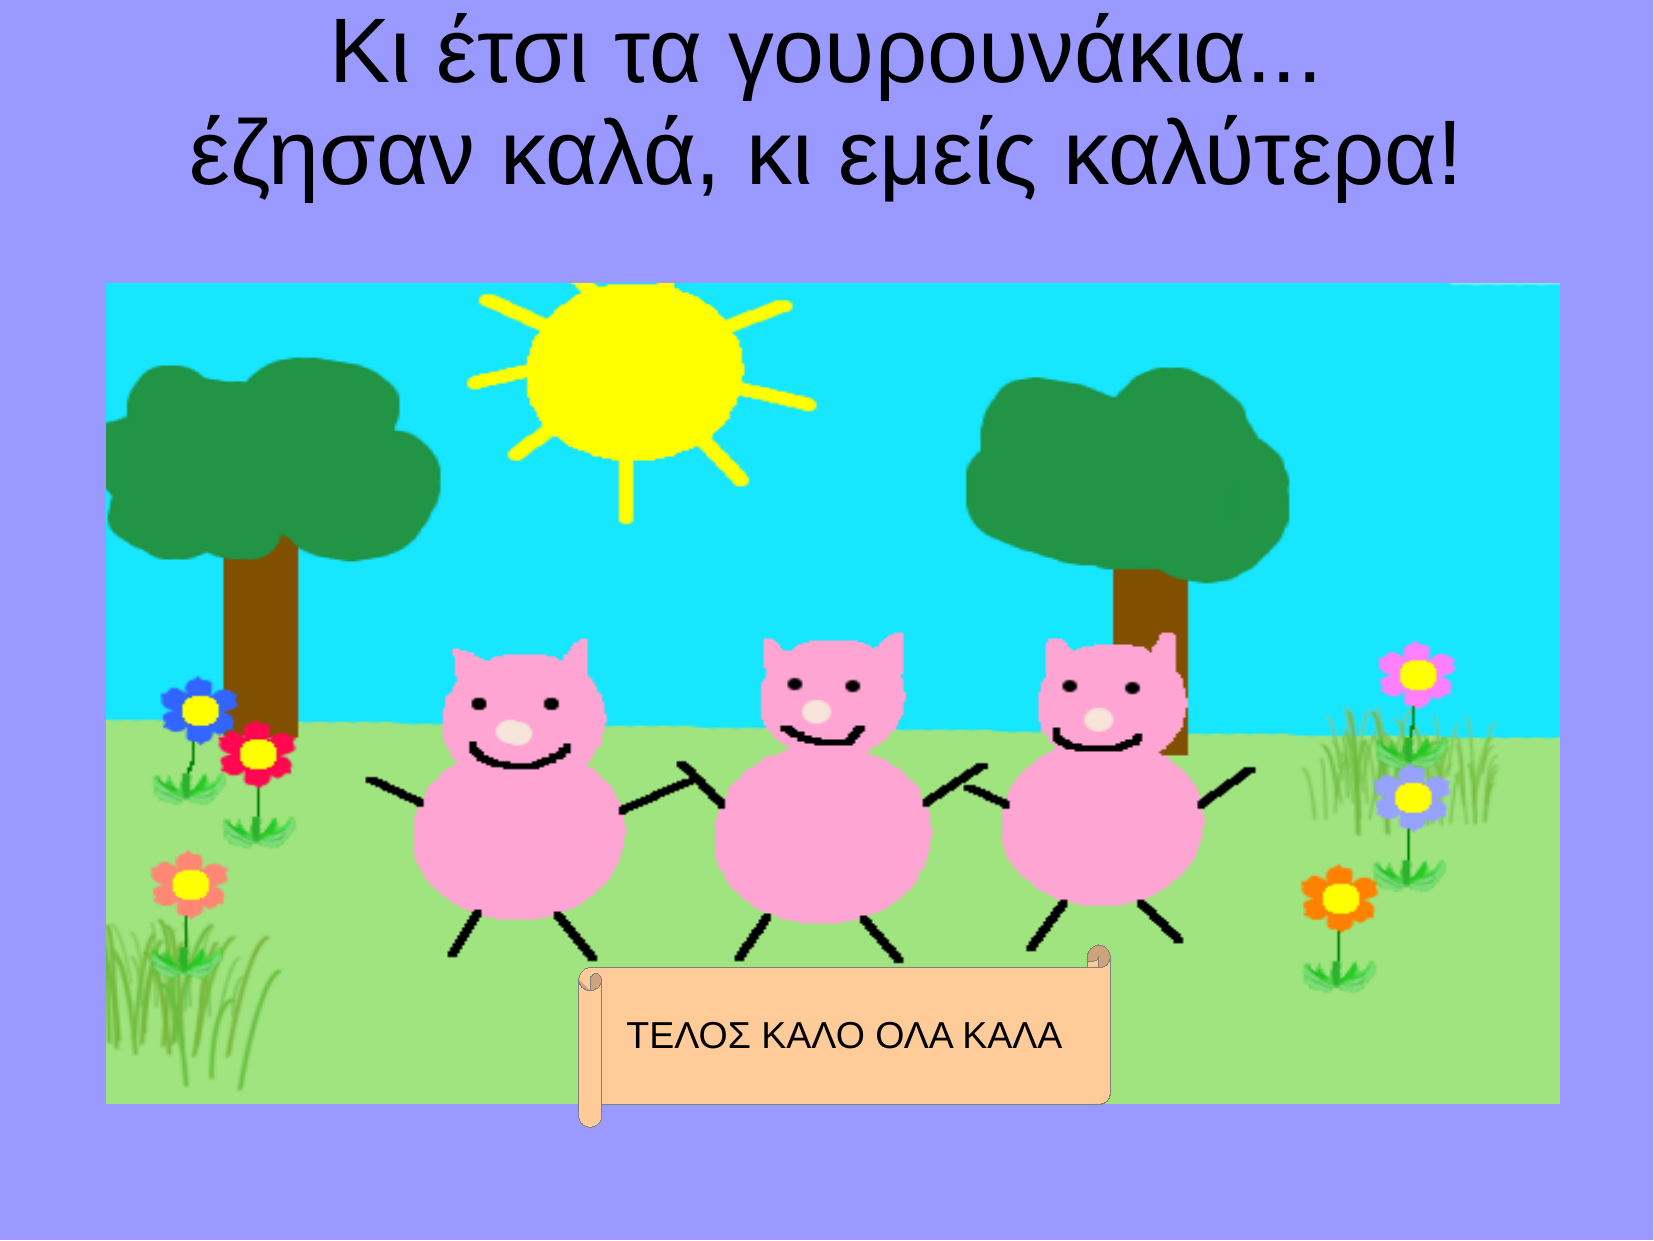

# Κι έτσι τα γουρουνάκια... έζησαν καλά, κι εμείς καλύτερα!
ΤΕΛΟΣ ΚΑΛΟ ΟΛΑ ΚΑΛΑ